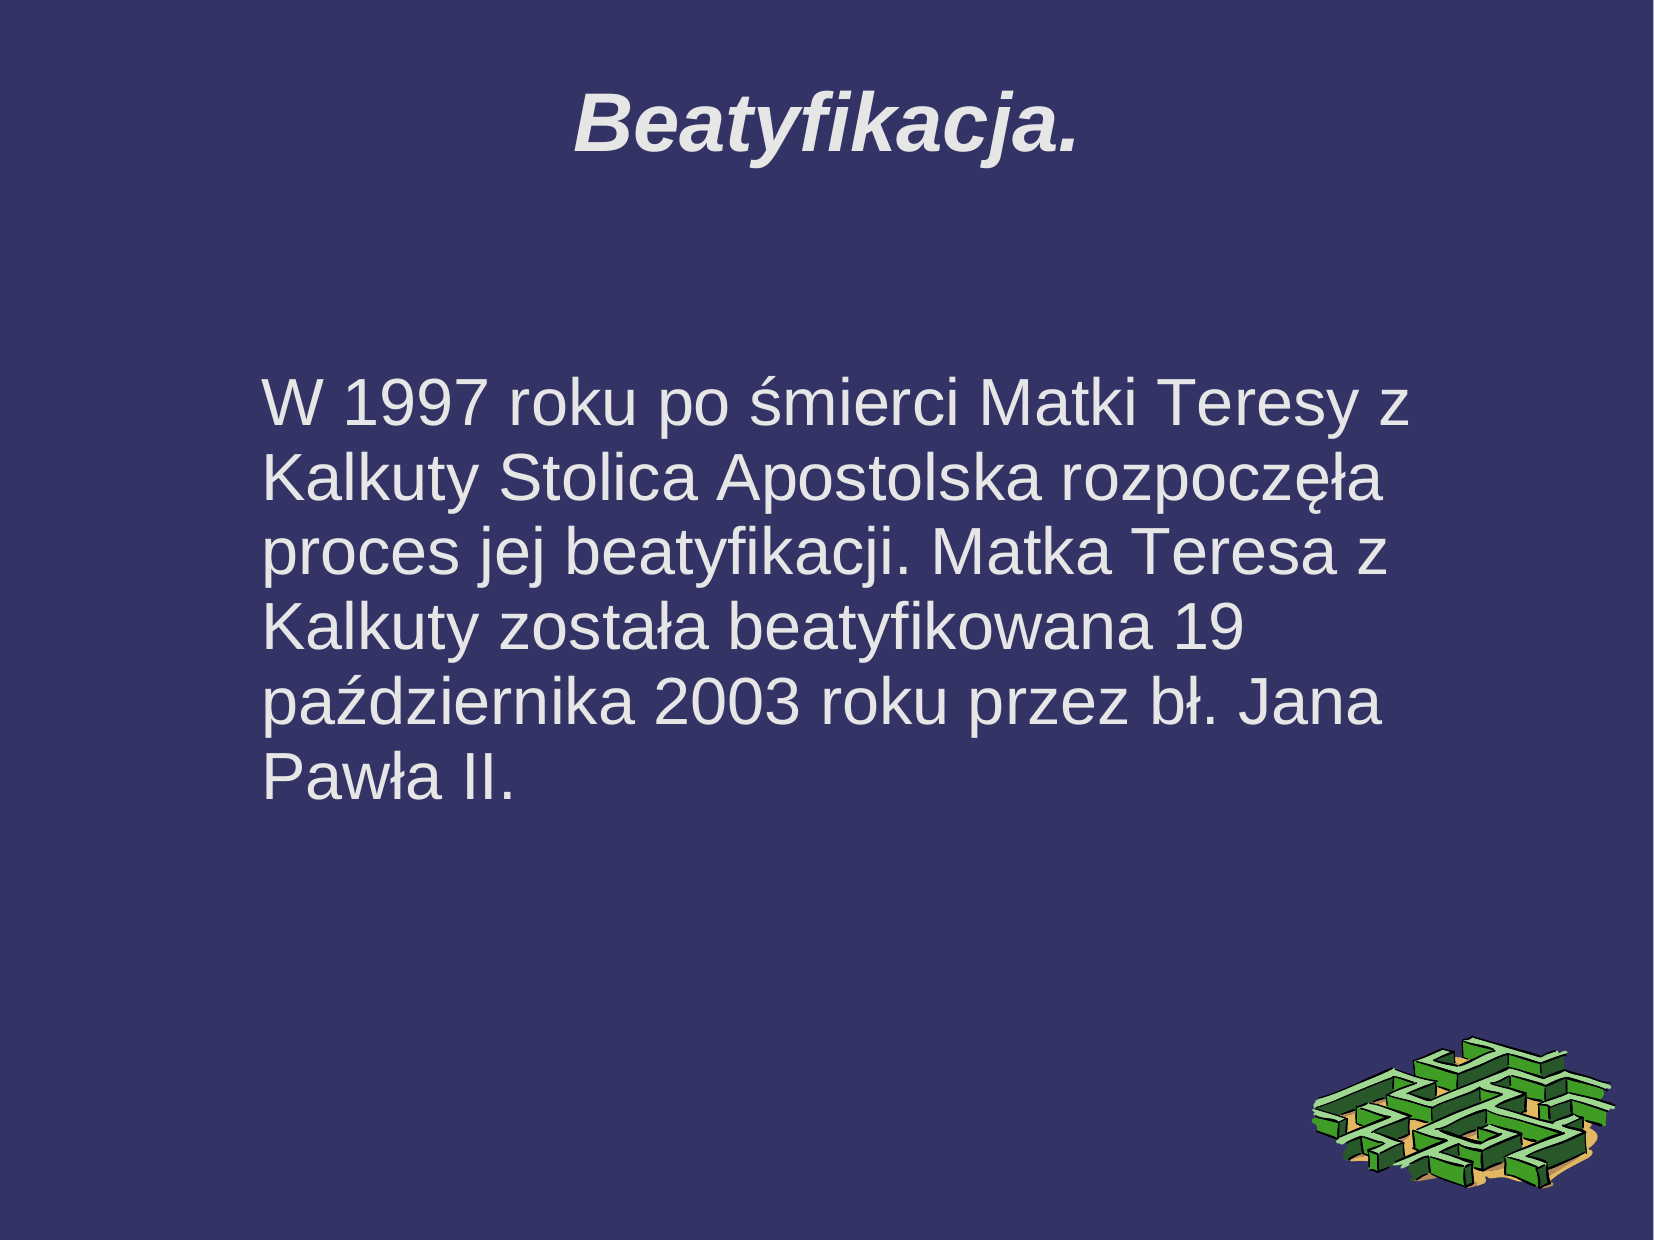

# Beatyfikacja.
W 1997 roku po śmierci Matki Teresy z Kalkuty Stolica Apostolska rozpoczęła proces jej beatyfikacji. Matka Teresa z Kalkuty została beatyfikowana 19 października 2003 roku przez bł. Jana Pawła II.